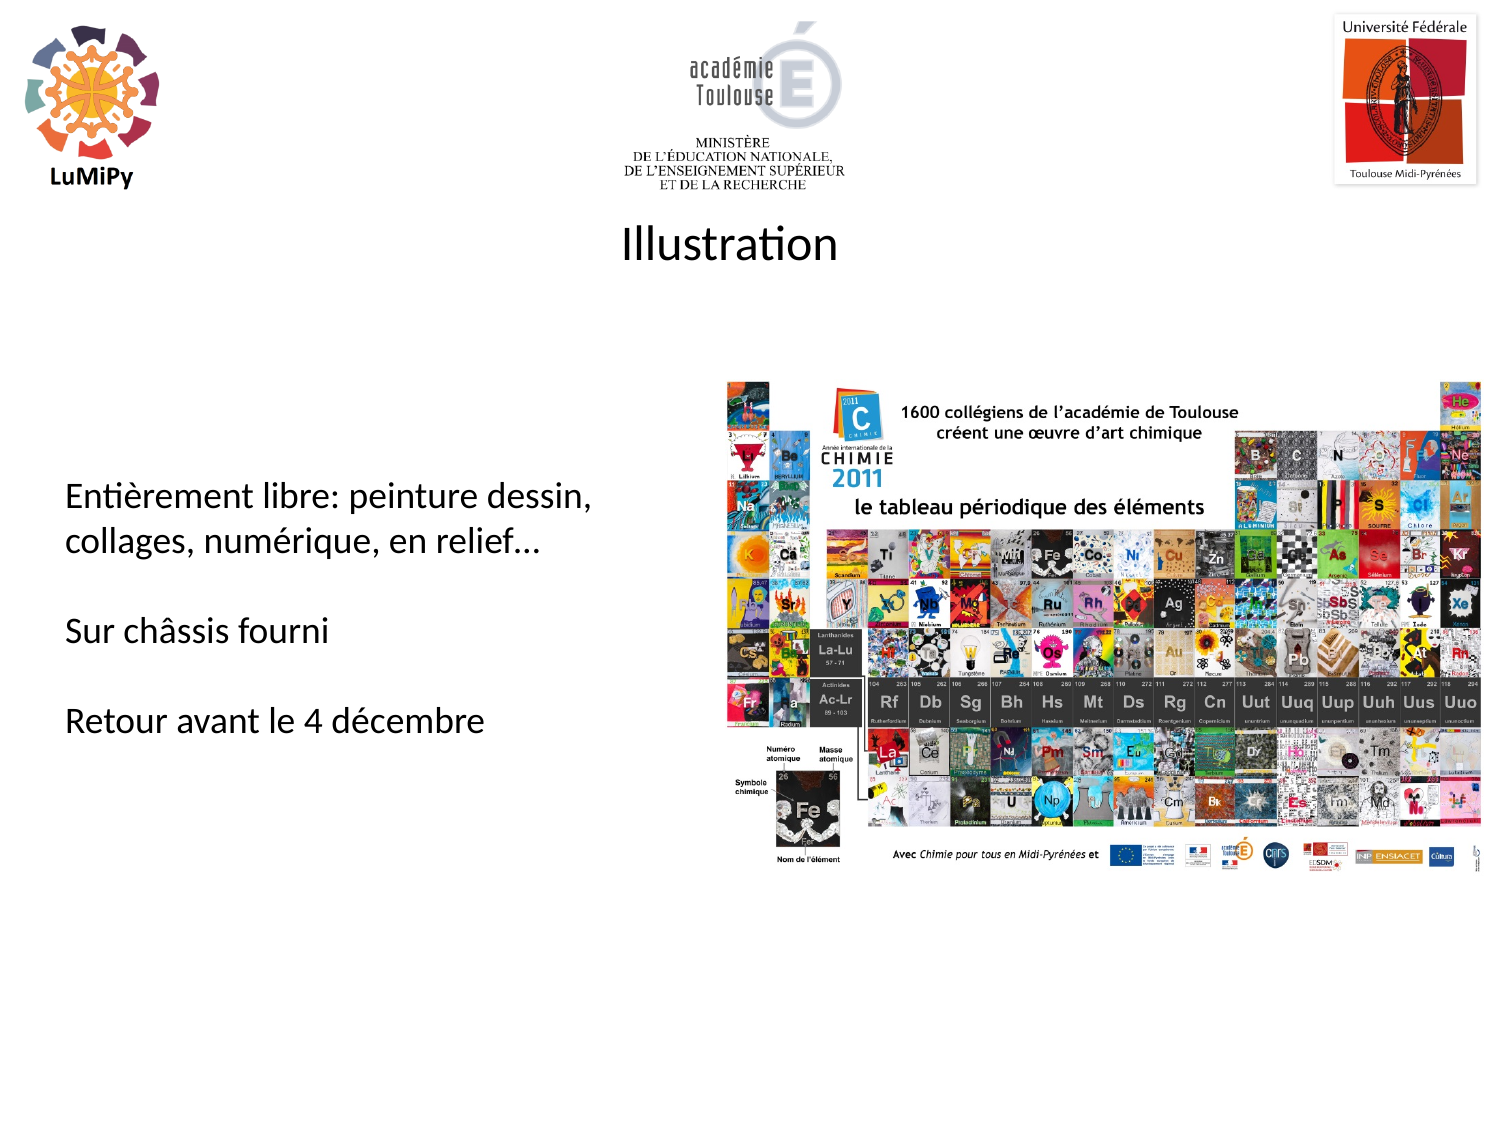

Illustration
Entièrement libre: peinture dessin, collages, numérique, en relief…
Sur châssis fourni
Retour avant le 4 décembre